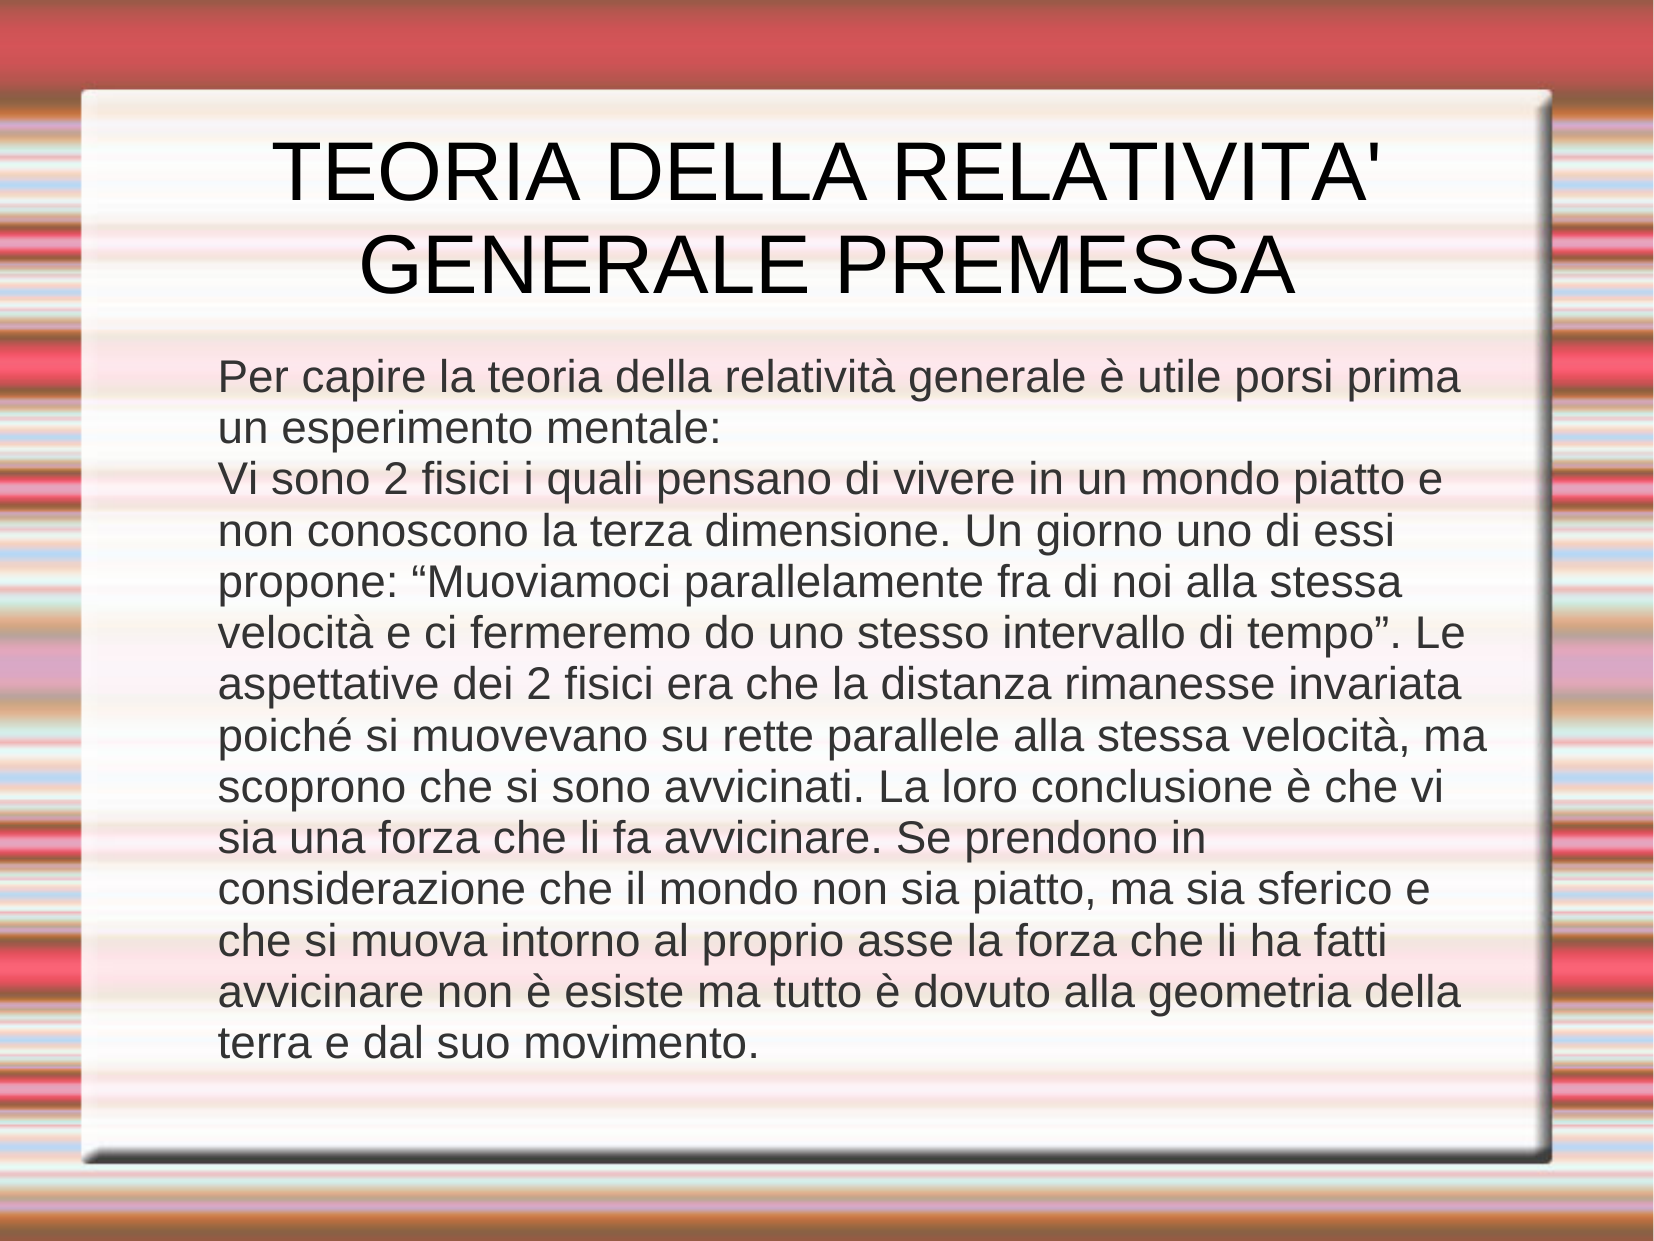

# TEORIA DELLA RELATIVITA' GENERALE PREMESSA
Per capire la teoria della relatività generale è utile porsi prima un esperimento mentale:
Vi sono 2 fisici i quali pensano di vivere in un mondo piatto e non conoscono la terza dimensione. Un giorno uno di essi propone: “Muoviamoci parallelamente fra di noi alla stessa velocità e ci fermeremo do uno stesso intervallo di tempo”. Le aspettative dei 2 fisici era che la distanza rimanesse invariata poiché si muovevano su rette parallele alla stessa velocità, ma scoprono che si sono avvicinati. La loro conclusione è che vi sia una forza che li fa avvicinare. Se prendono in considerazione che il mondo non sia piatto, ma sia sferico e che si muova intorno al proprio asse la forza che li ha fatti avvicinare non è esiste ma tutto è dovuto alla geometria della terra e dal suo movimento.